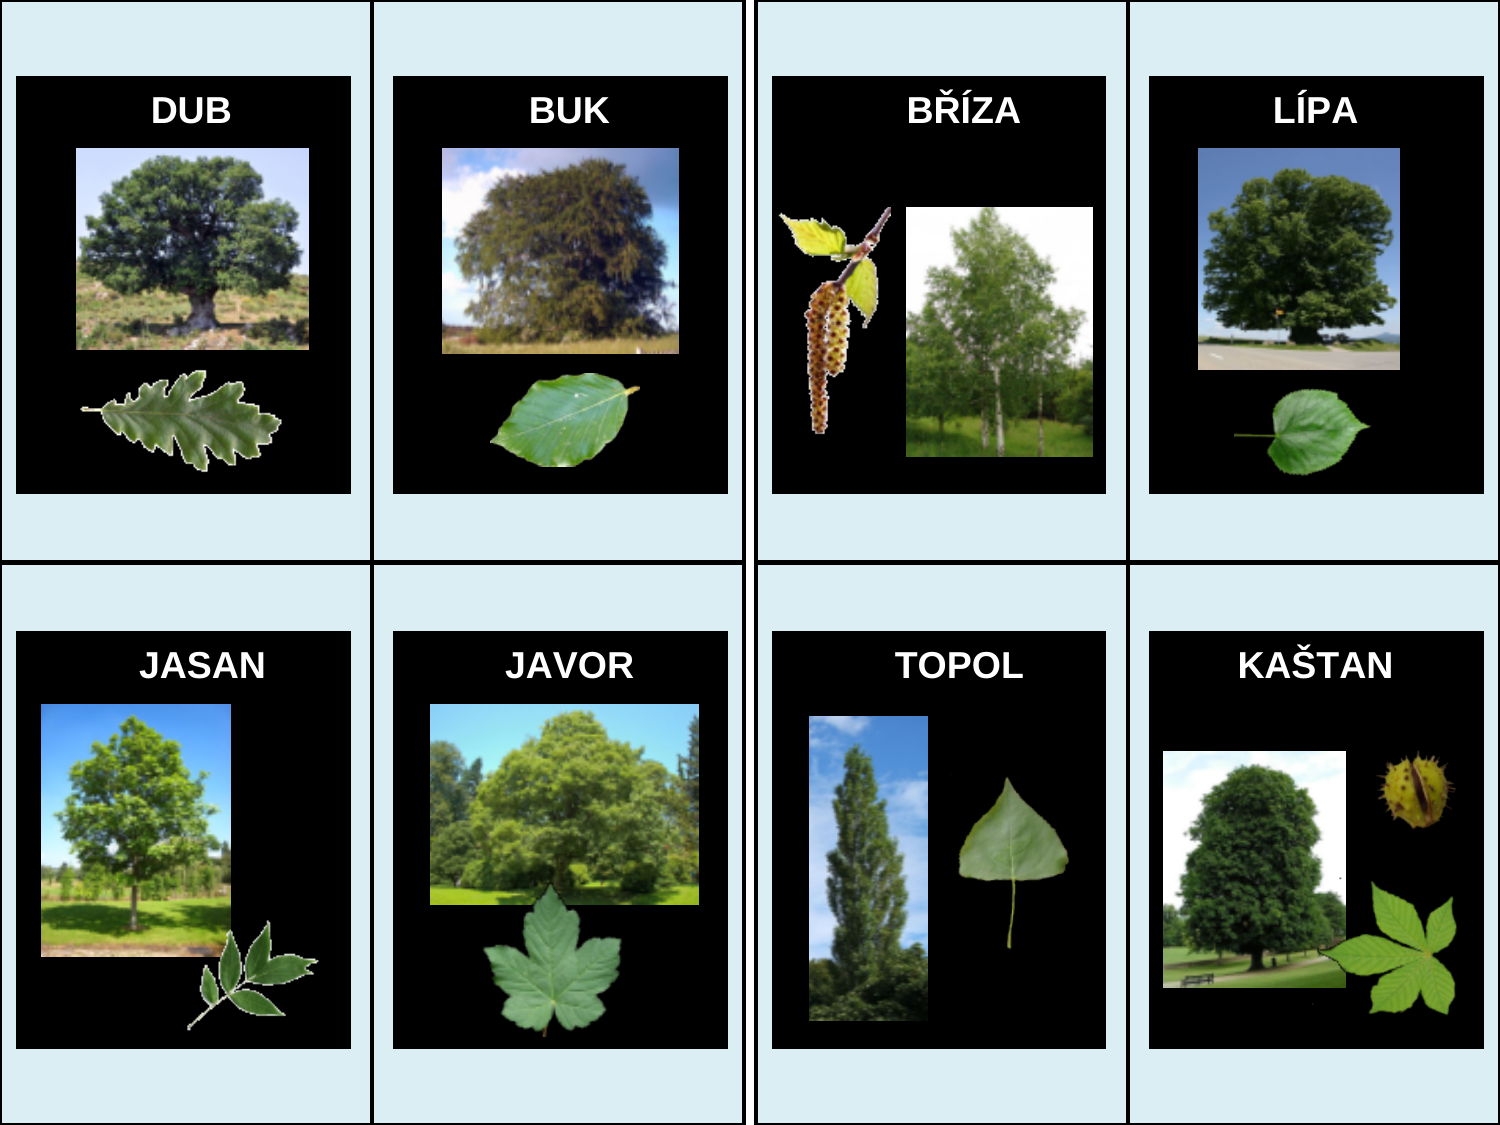

DUB
BUK
BŘÍZA
LÍPA
JASAN
JAVOR
TOPOL
KAŠTAN